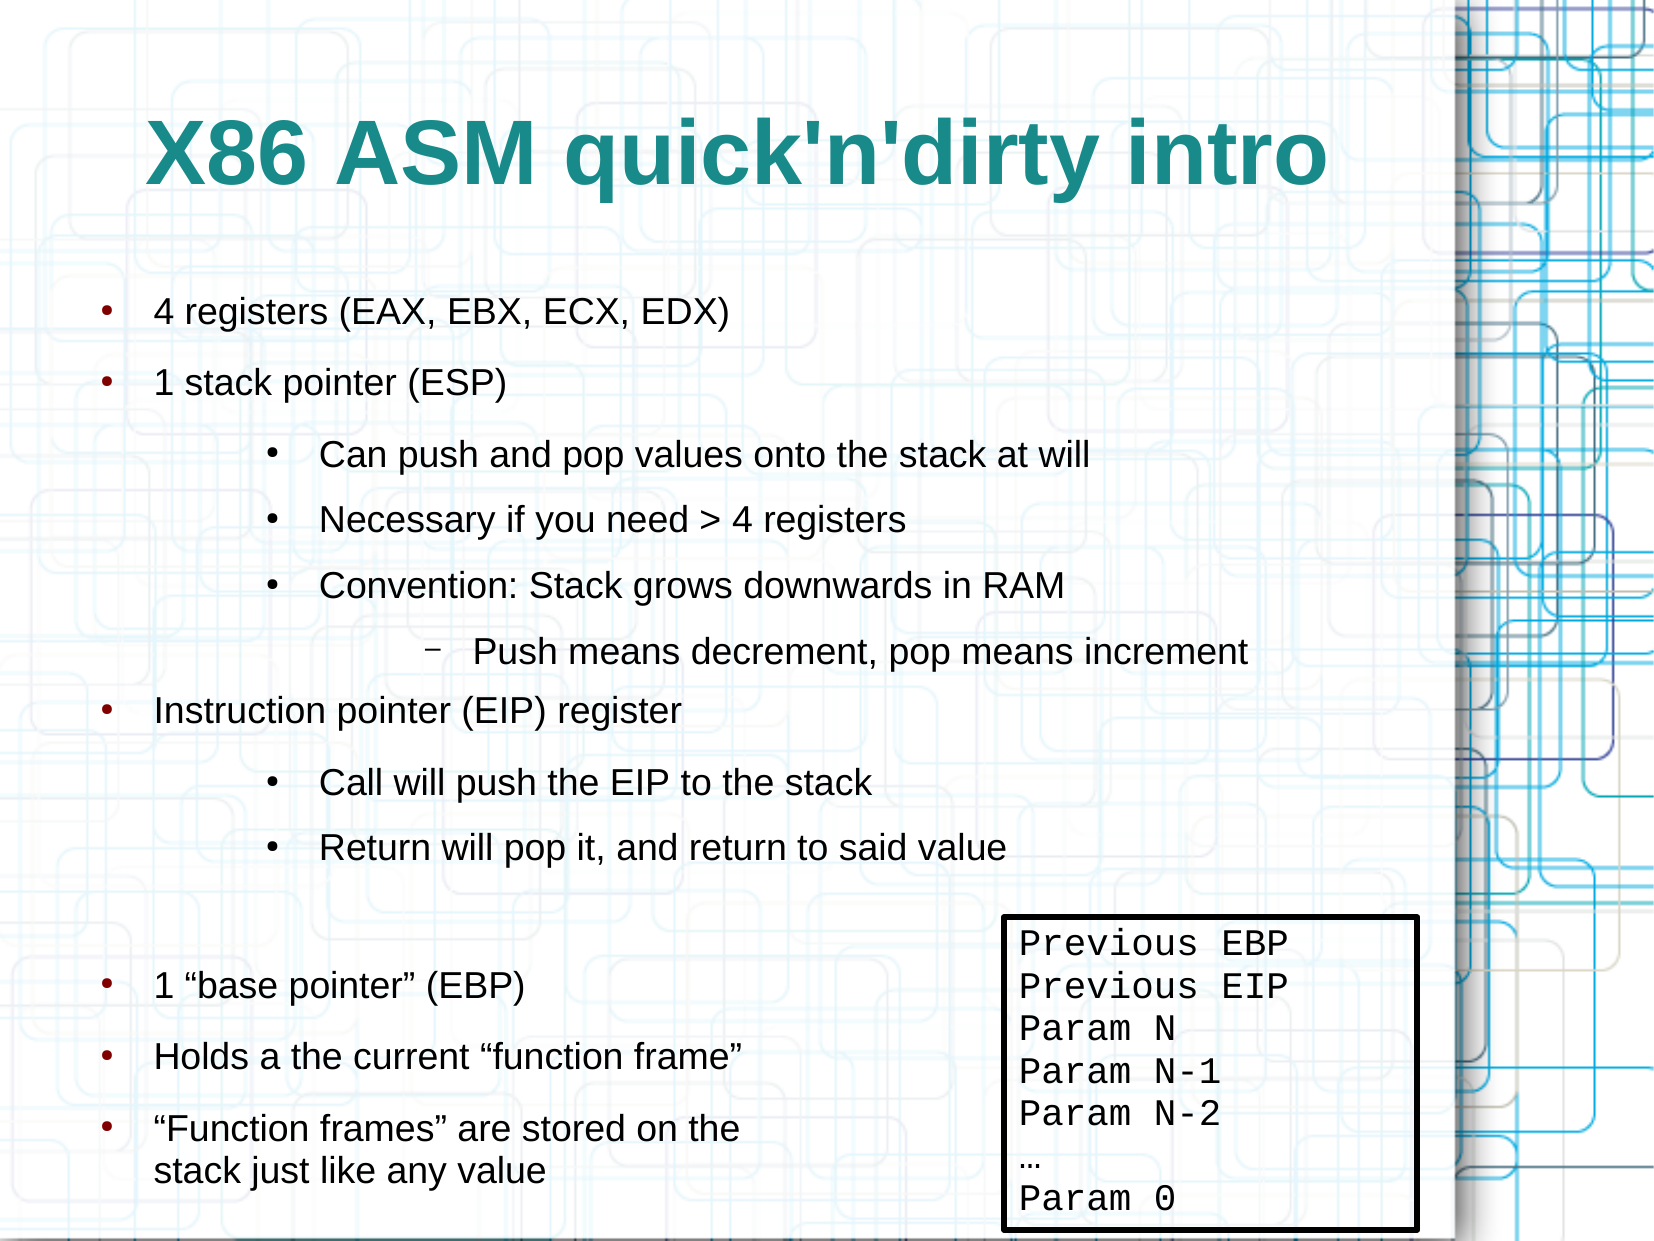

# X86 ASM quick'n'dirty intro
4 registers (EAX, EBX, ECX, EDX)
1 stack pointer (ESP)
Can push and pop values onto the stack at will
Necessary if you need > 4 registers
Convention: Stack grows downwards in RAM
Push means decrement, pop means increment
Instruction pointer (EIP) register
Call will push the EIP to the stack
Return will pop it, and return to said value
1 “base pointer” (EBP)
Holds a the current “function frame”
“Function frames” are stored on the
stack just like any value
Previous EBP
Previous EIP
Param N
Param N-1
Param N-2
…
Param 0